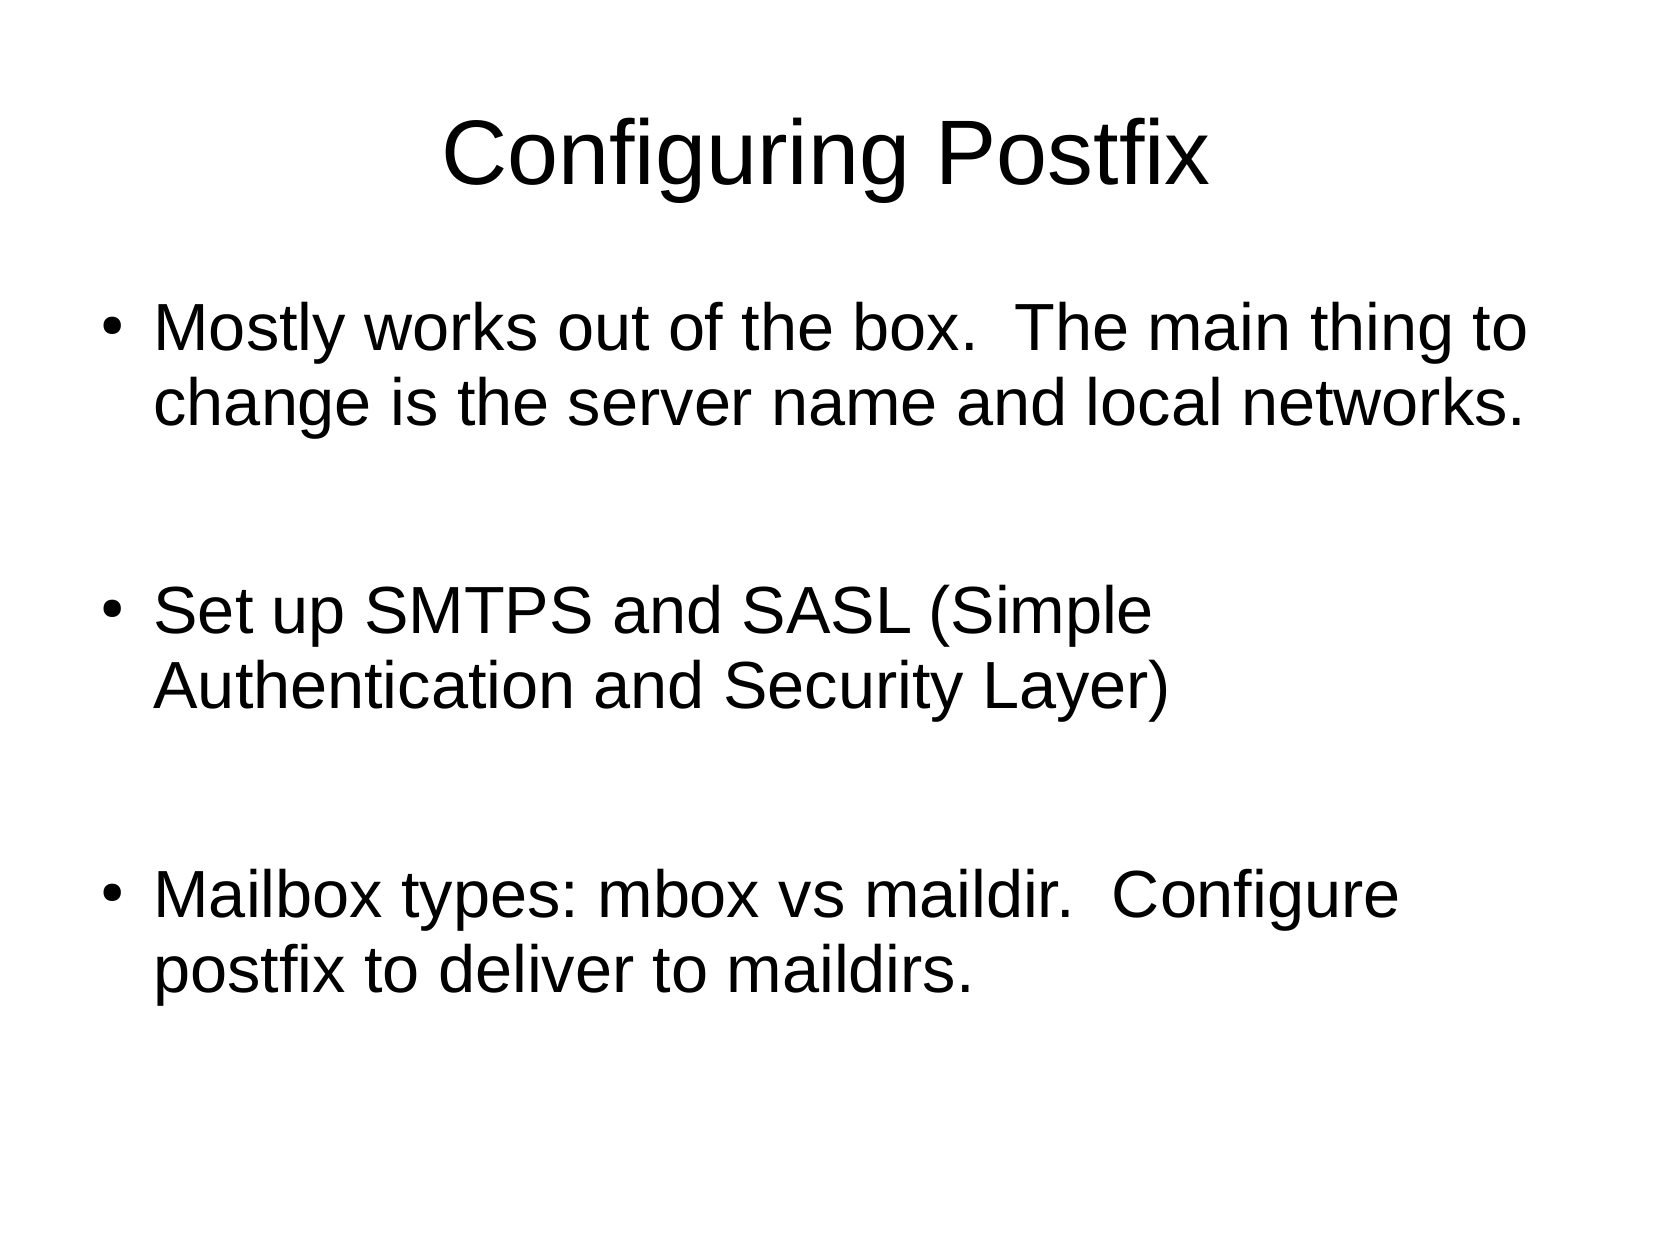

# Configuring Postfix
Mostly works out of the box. The main thing to change is the server name and local networks.
Set up SMTPS and SASL (Simple Authentication and Security Layer)
Mailbox types: mbox vs maildir. Configure postfix to deliver to maildirs.